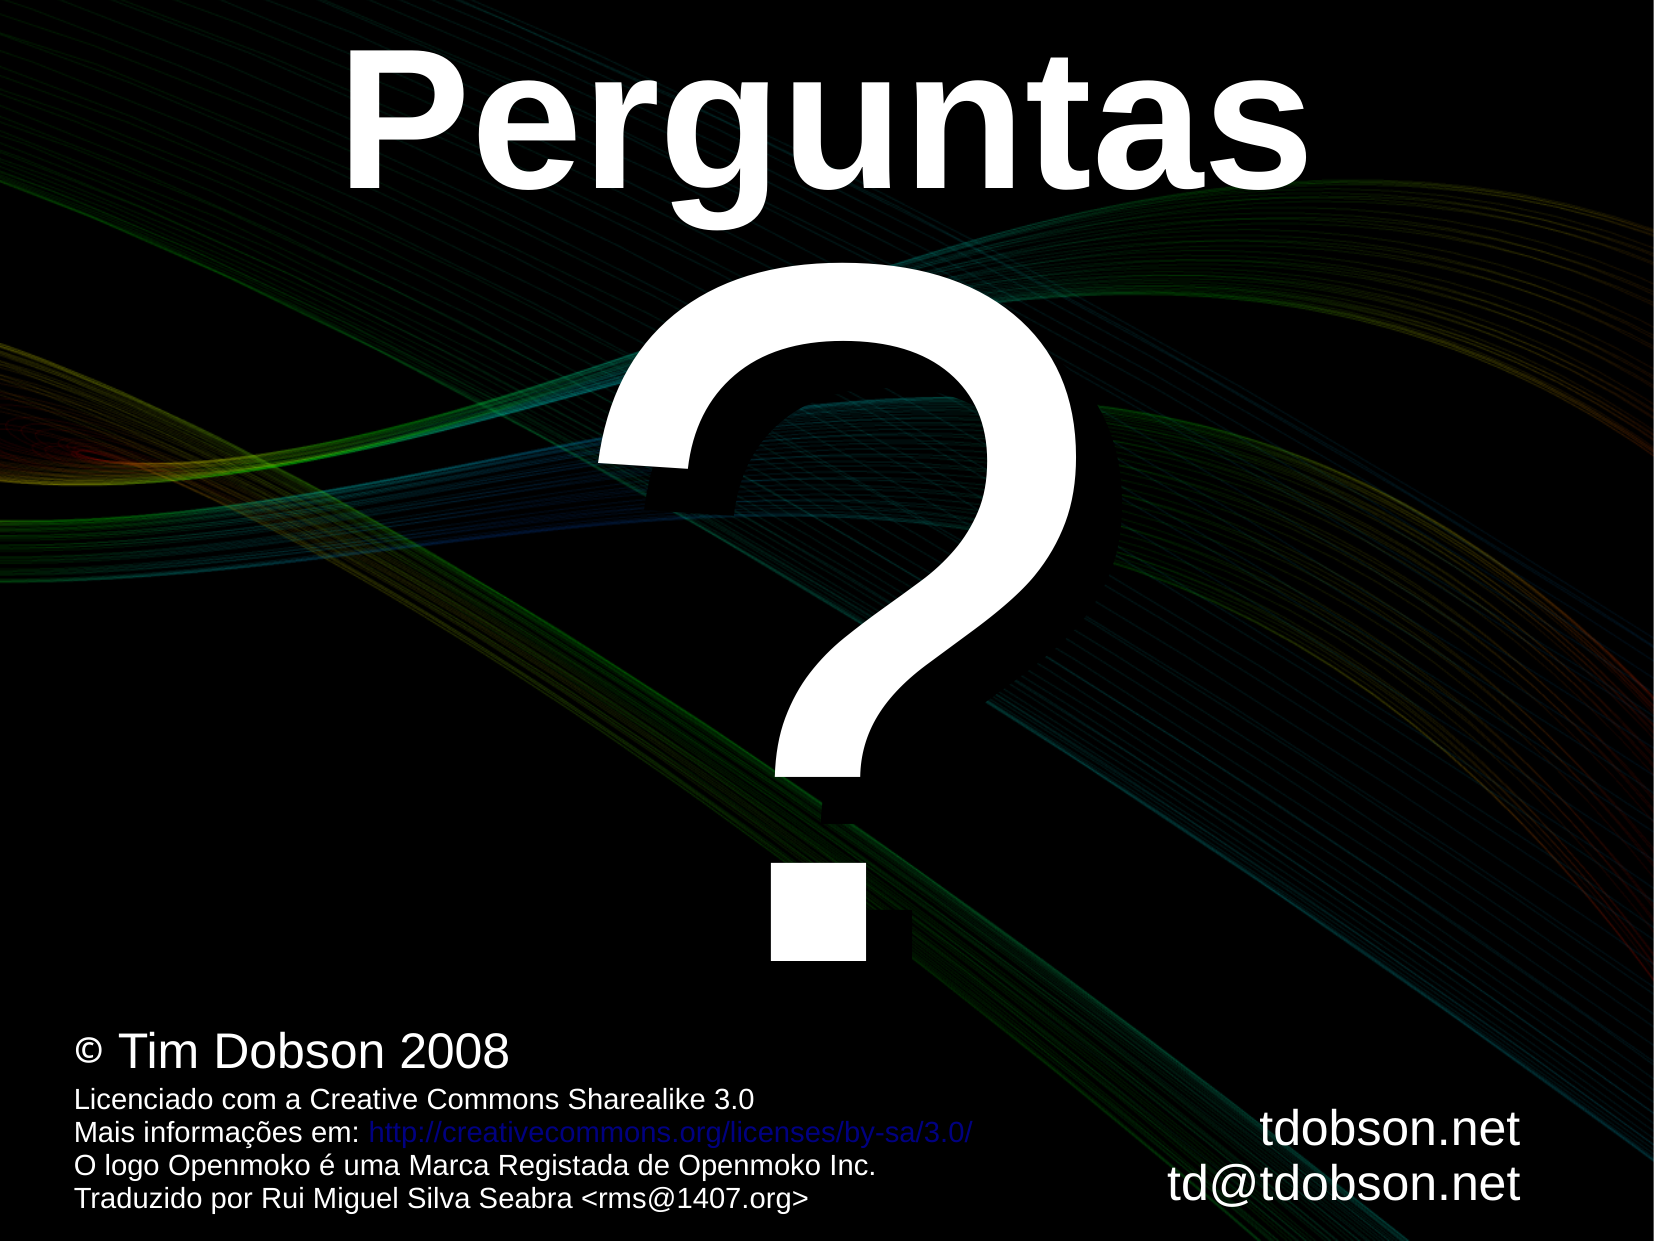

Perguntas
# ?
© Tim Dobson 2008
Licenciado com a Creative Commons Sharealike 3.0
Mais informações em: http://creativecommons.org/licenses/by-sa/3.0/
O logo Openmoko é uma Marca Registada de Openmoko Inc.
Traduzido por Rui Miguel Silva Seabra <rms@1407.org>
tdobson.net
td@tdobson.net